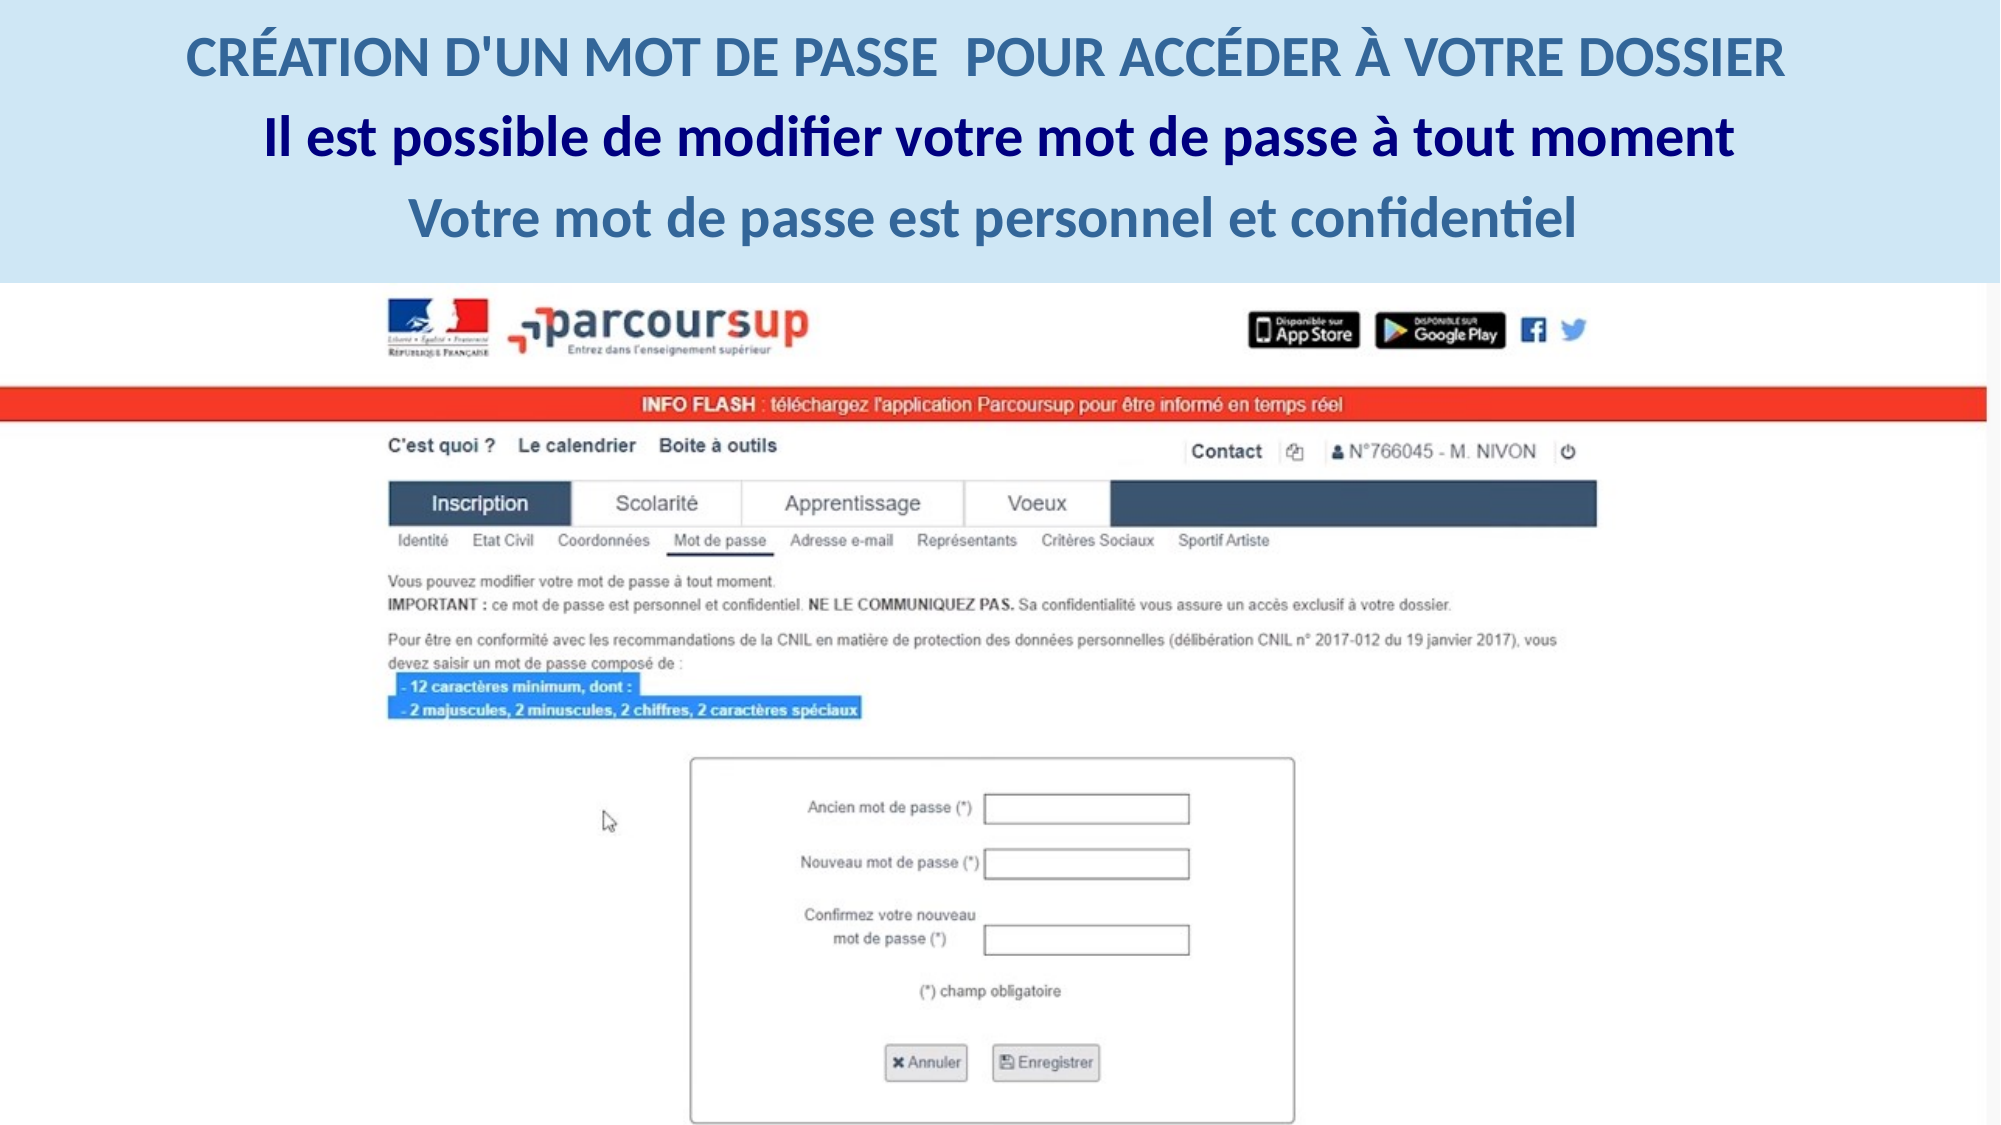

# CRÉATION D'UN MOT DE PASSE POUR ACCÉDER À VOTRE DOSSIER Il est possible de modifier votre mot de passe à tout moment Votre mot de passe est personnel et confidentiel